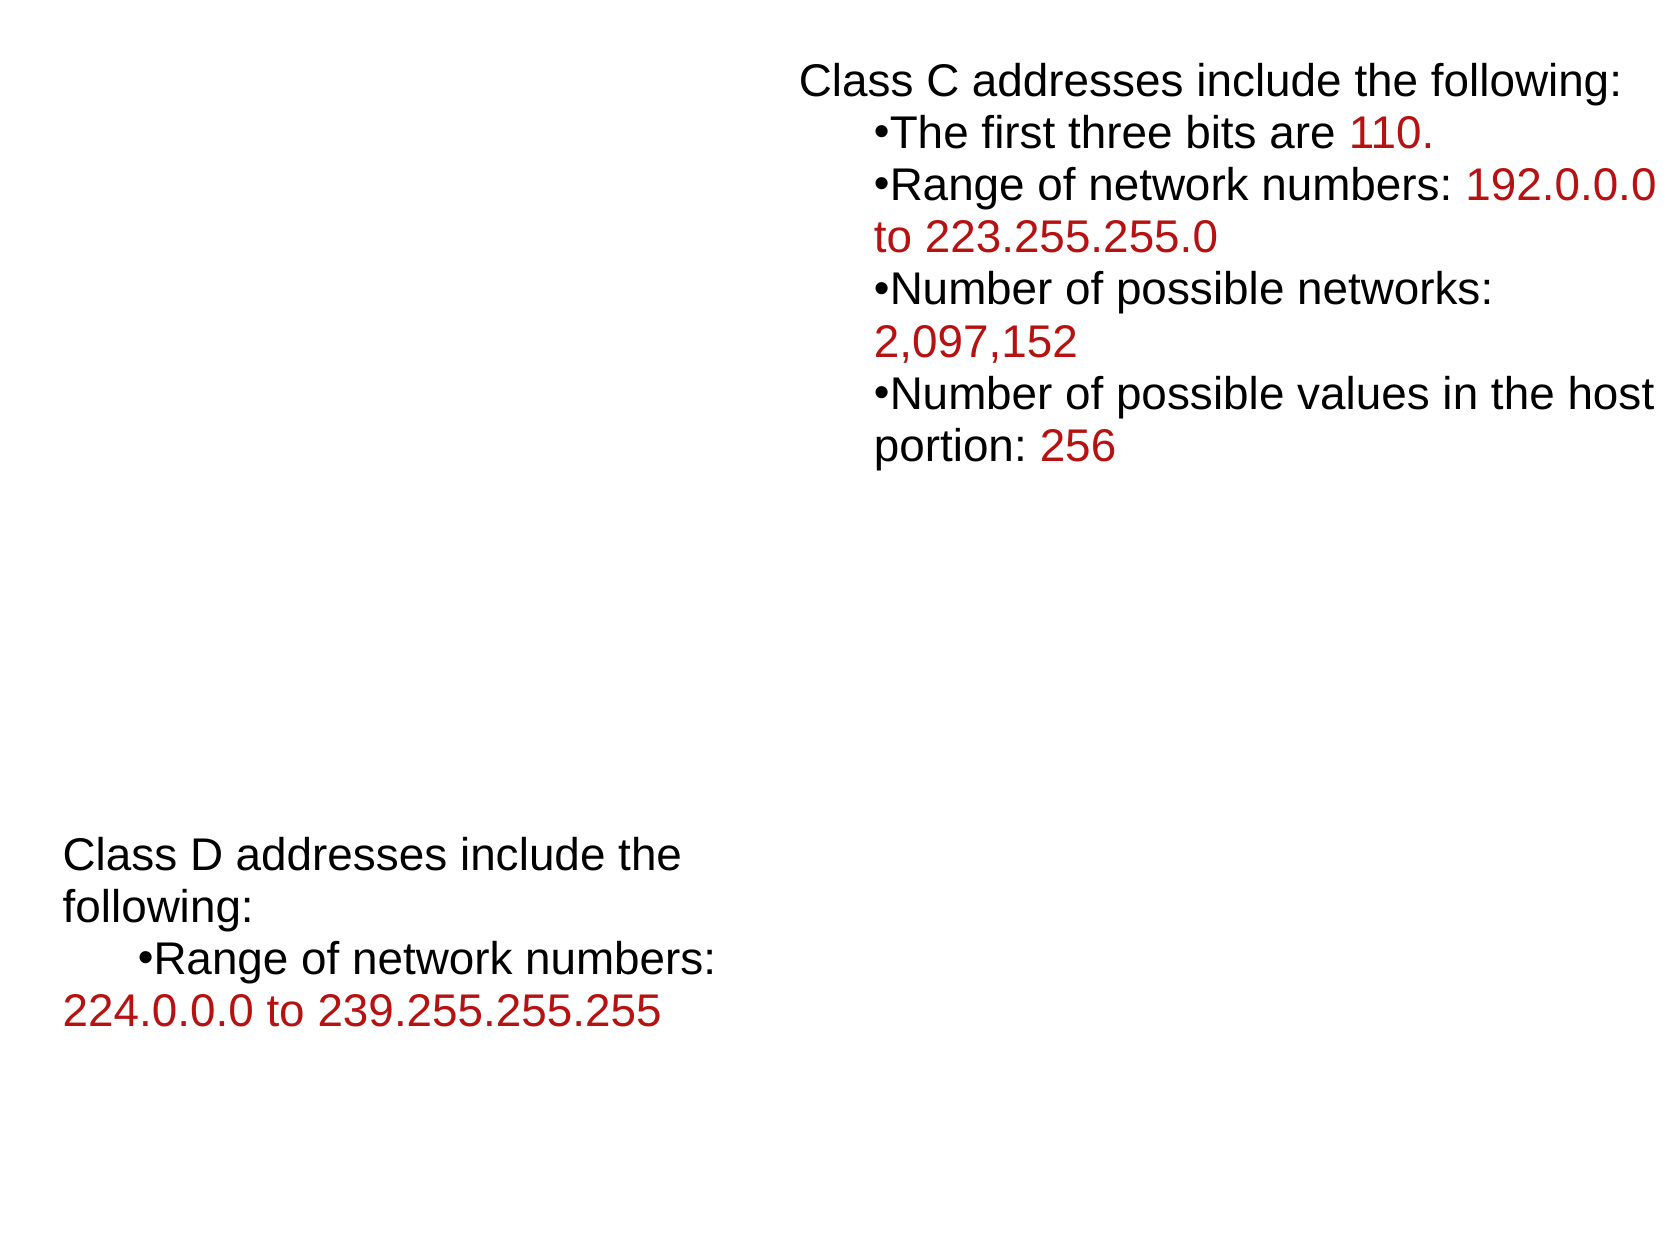

Class C addresses include the following:
The first three bits are 110.
Range of network numbers: 192.0.0.0 to 223.255.255.0
Number of possible networks: 2,097,152
Number of possible values in the host portion: 256
Class D addresses include the following:
Range of network numbers:
224.0.0.0 to 239.255.255.255